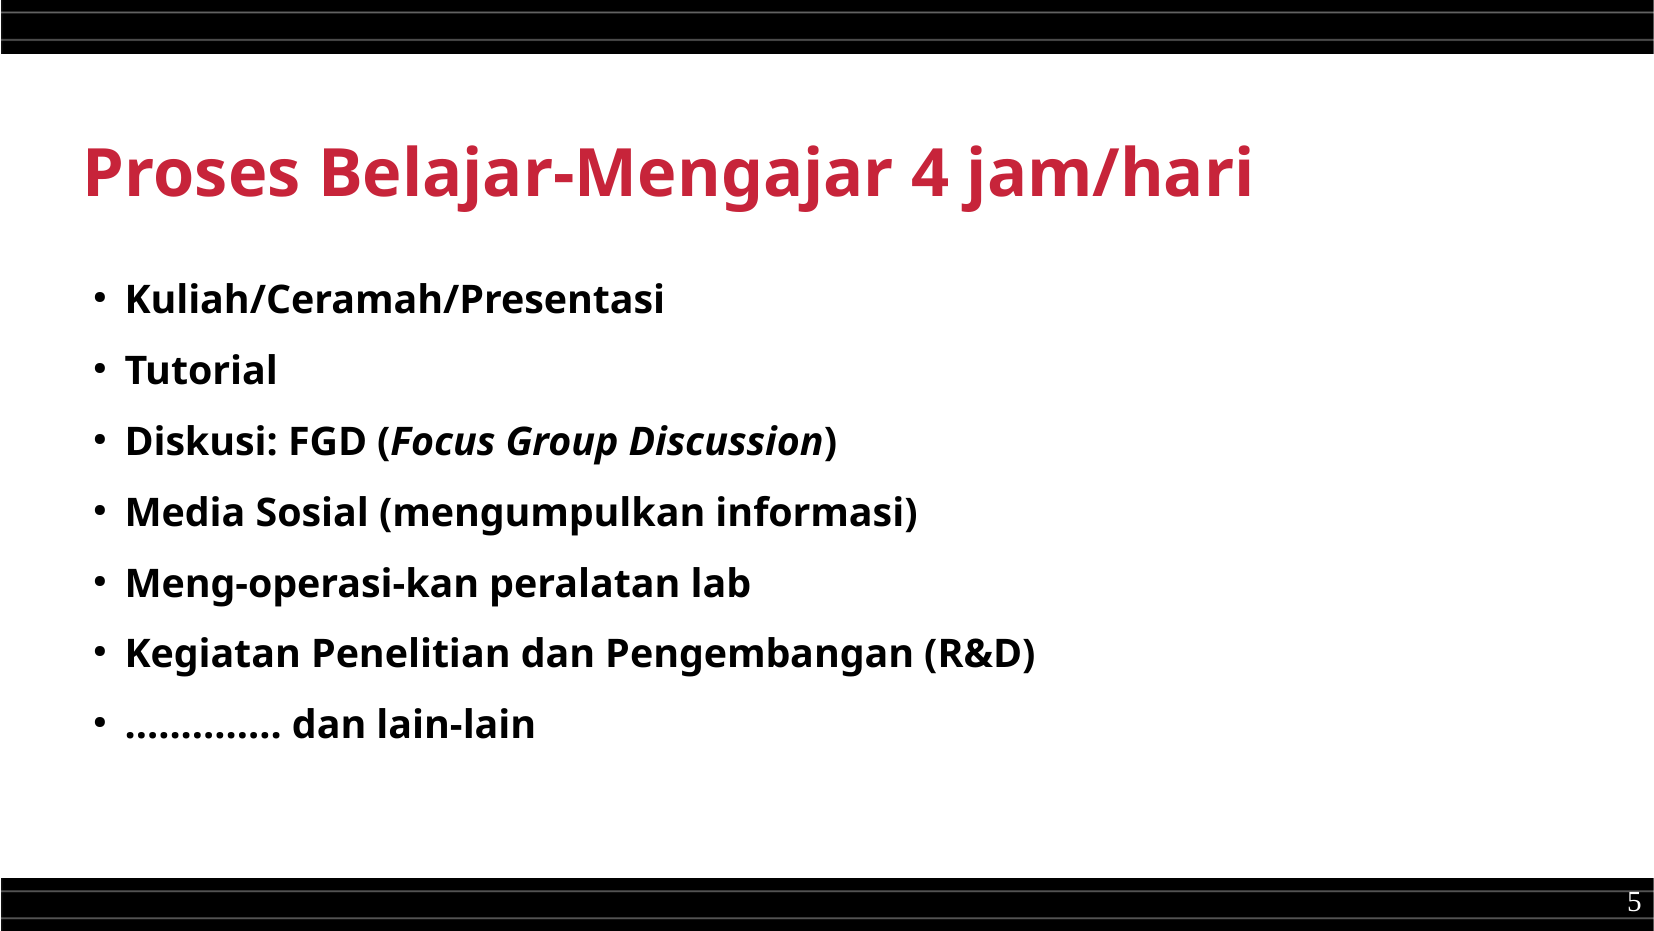

# Proses Belajar-Mengajar 4 jam/hari
Kuliah/Ceramah/Presentasi
Tutorial
Diskusi: FGD (Focus Group Discussion)
Media Sosial (mengumpulkan informasi)
Meng-operasi-kan peralatan lab
Kegiatan Penelitian dan Pengembangan (R&D)
.............. dan lain-lain